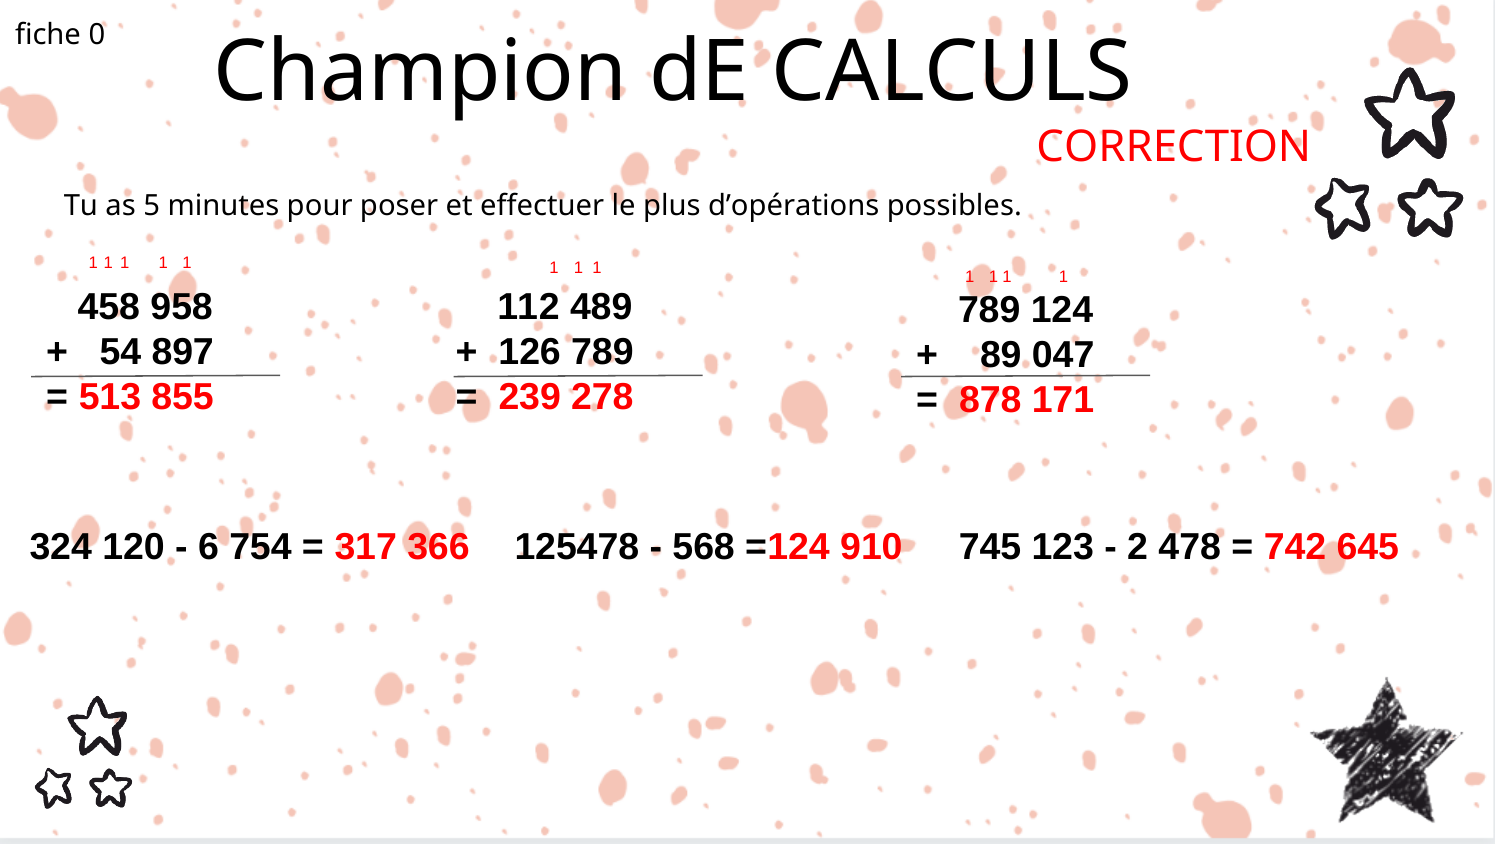

fiche 0
Champion dE CALCULS
CORRECTION
Tu as 5 minutes pour poser et effectuer le plus d’opérations possibles.
1
1
1
1
1
1
1
1
1
1
1
1
 458 958
+ 54 897
= 513 855
 112 489
+ 126 789
= 239 278
 789 124
+ 89 047
= 878 171
324 120 - 6 754 = 317 366
125478 - 568 =124 910
745 123 - 2 478 = 742 645